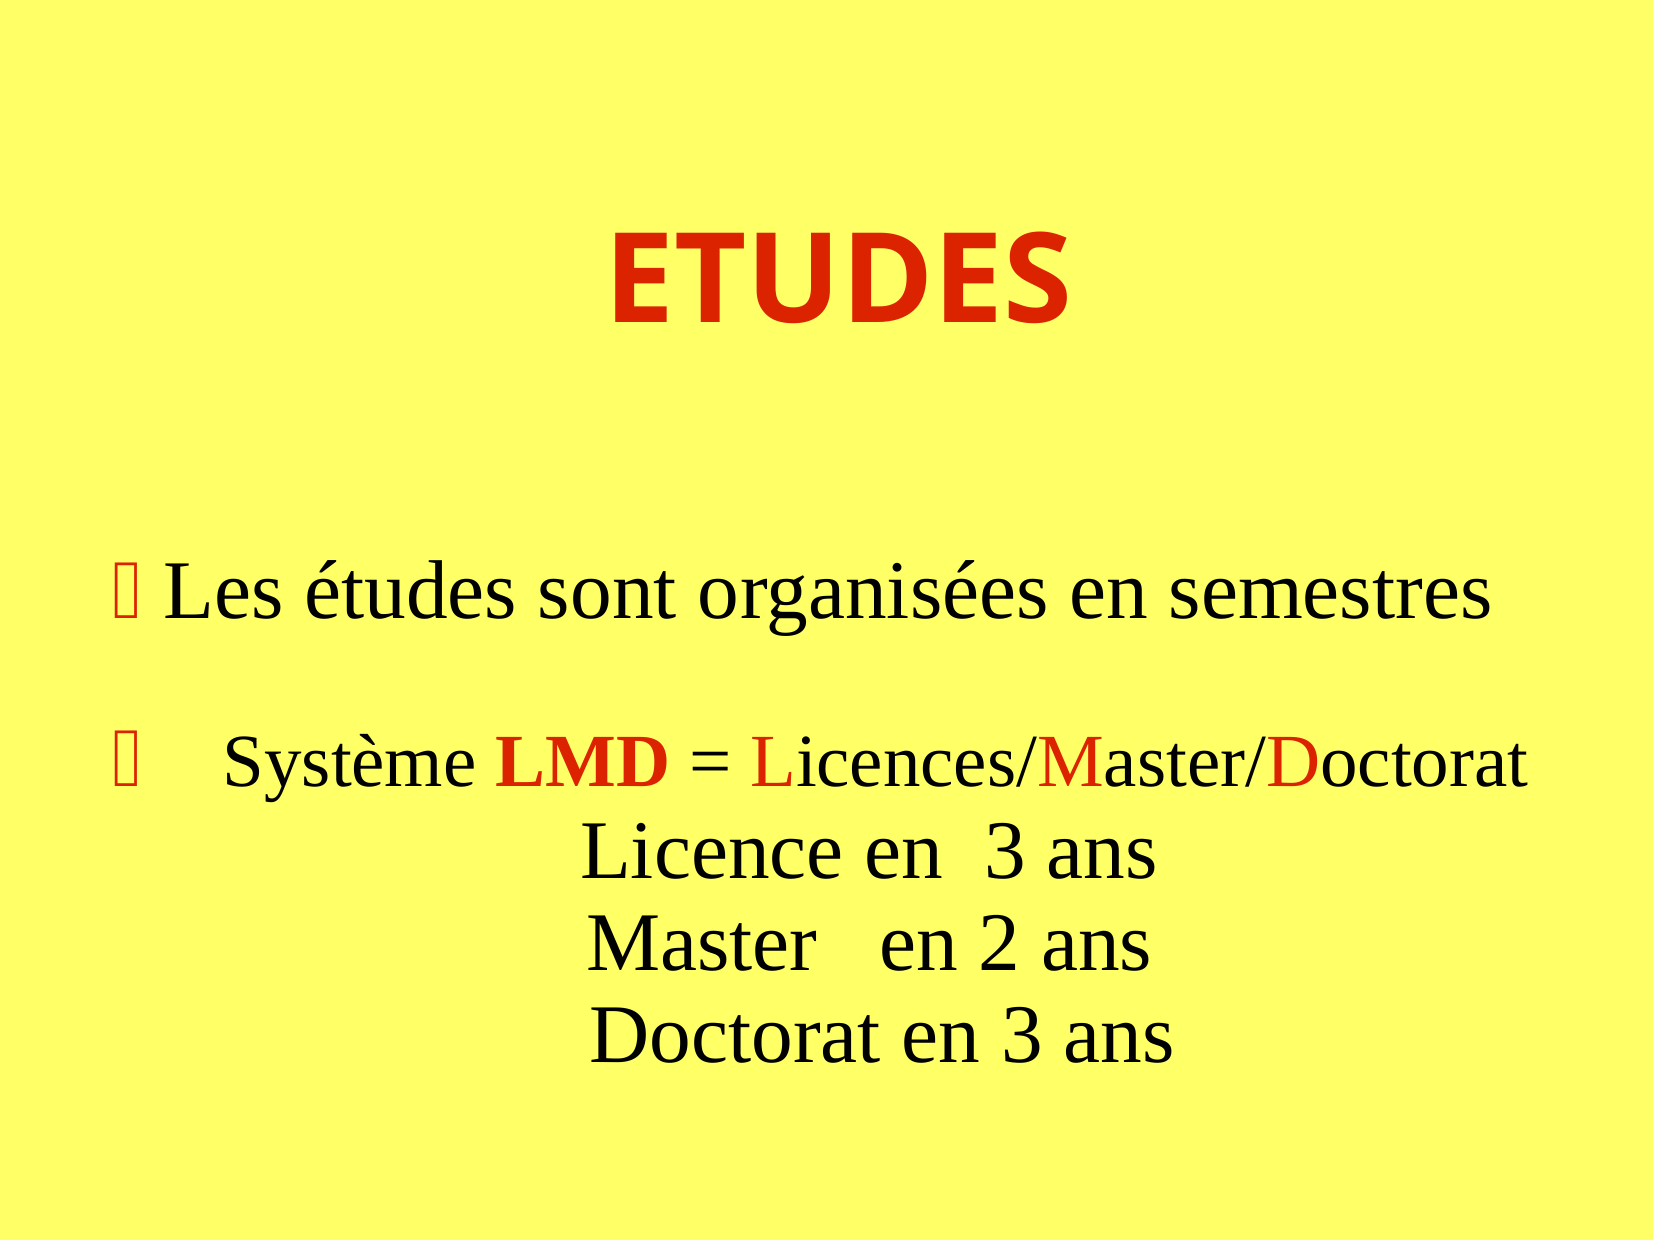

# ETUDES
O Les études sont organisées en semestres
J	Système LMD = Licences/Master/Doctorat
 Licence en 3 ans
 Master en 2 ans
 Doctorat en 3 ans